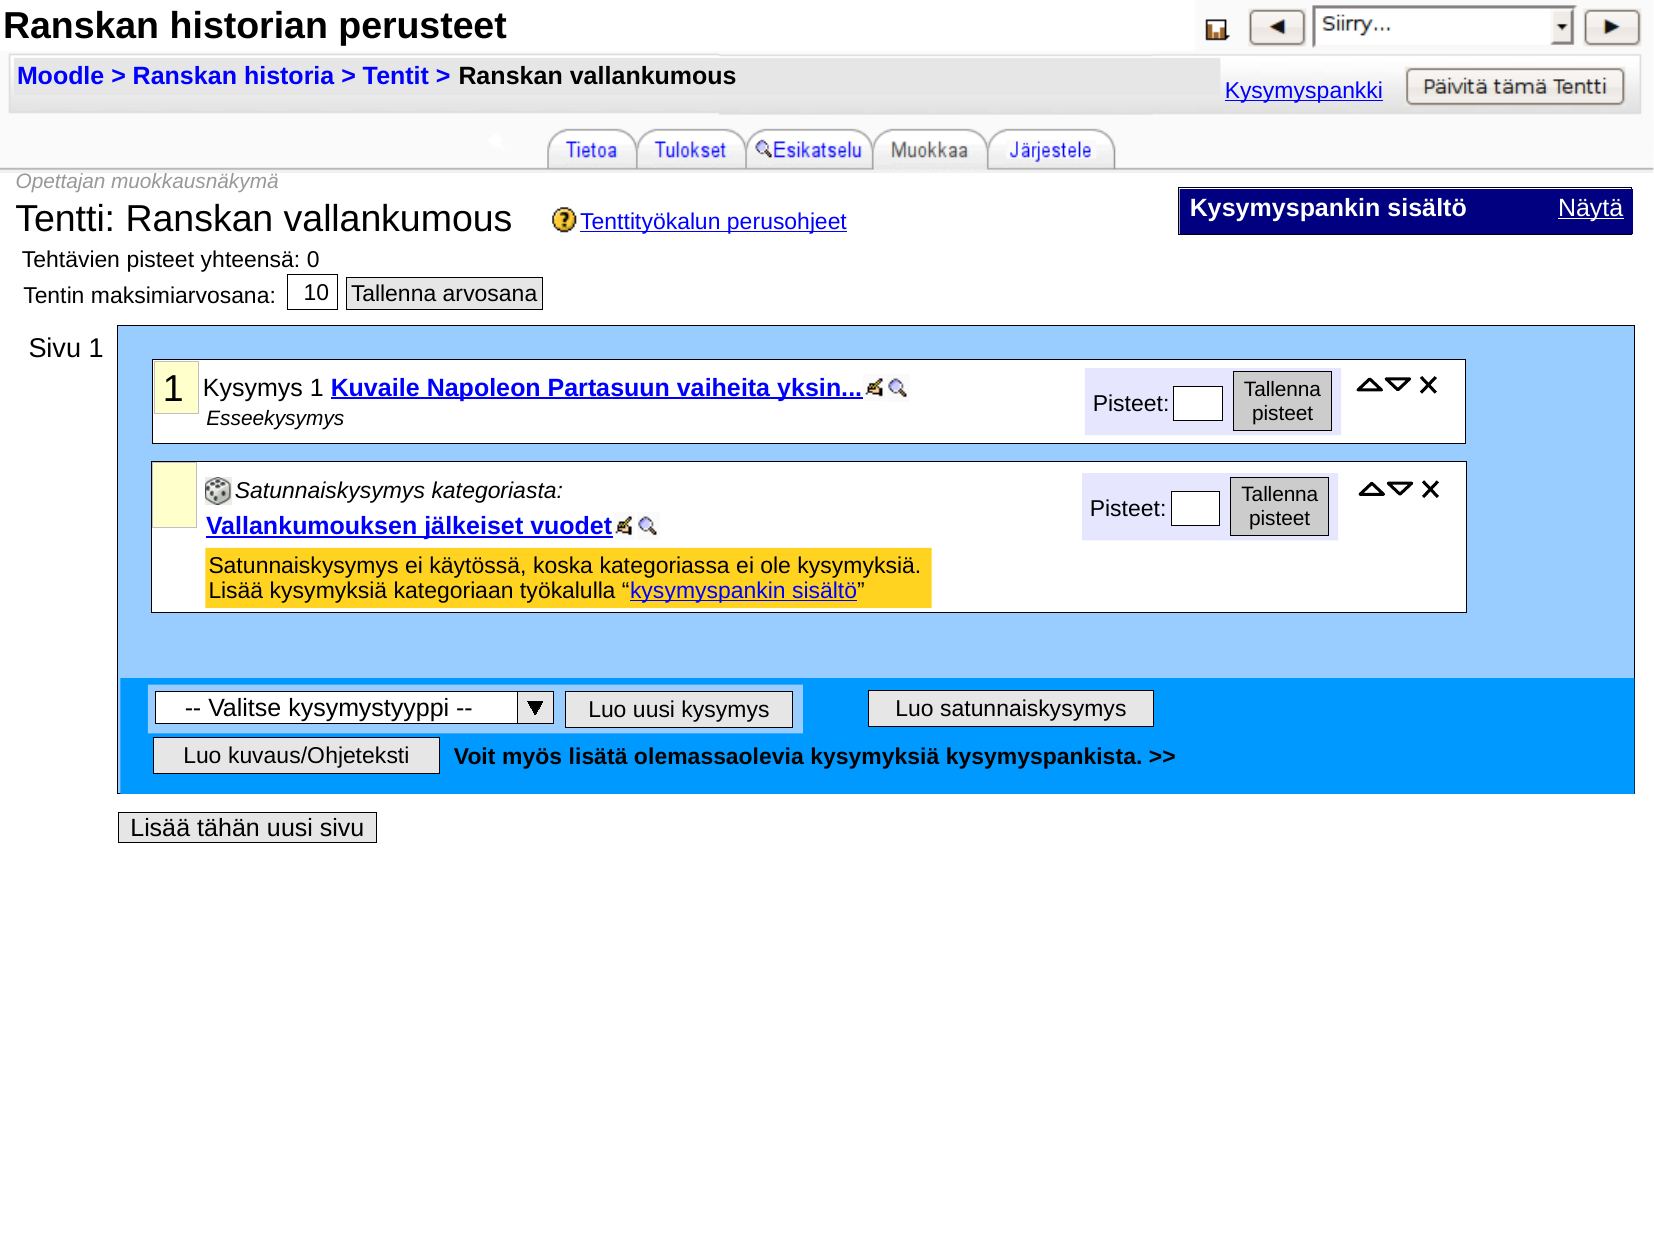

Ranskan historian perusteet
Moodle > Ranskan historia > Tentit > Ranskan vallankumous
Kysymyspankki
Opettajan muokkausnäkymä
 Kysymyspankin sisältö Näytä
Tentti: Ranskan vallankumous
Tenttityökalun perusohjeet
Tehtävien pisteet yhteensä: 0
 10
Tallenna arvosana
Tentin maksimiarvosana:
Sivu 1
1
Tallenna
pisteet
Pisteet:
1
Kysymys 1 Kuvaile Napoleon Partasuun vaiheita yksin...
Esseekysymys
1
Tallenna
pisteet
Pisteet:
Satunnaiskysymys kategoriasta:
Kysymys 1 Kuvaile Napole...
Vallankumouksen jälkeiset vuodet
Satunnaiskysymys ei käytössä, koska kategoriassa ei ole kysymyksiä.
Lisää kysymyksiä kategoriaan työkalulla “kysymyspankin sisältö”
Luo satunnaiskysymys
-- Valitse kysymystyyppi --
Luo uusi kysymys
-- Valitse kysymystyyppi --
Luo kuvaus/Ohjeteksti
Voit myös lisätä olemassaolevia kysymyksiä kysymyspankista. >>
Lisää tähän uusi sivu